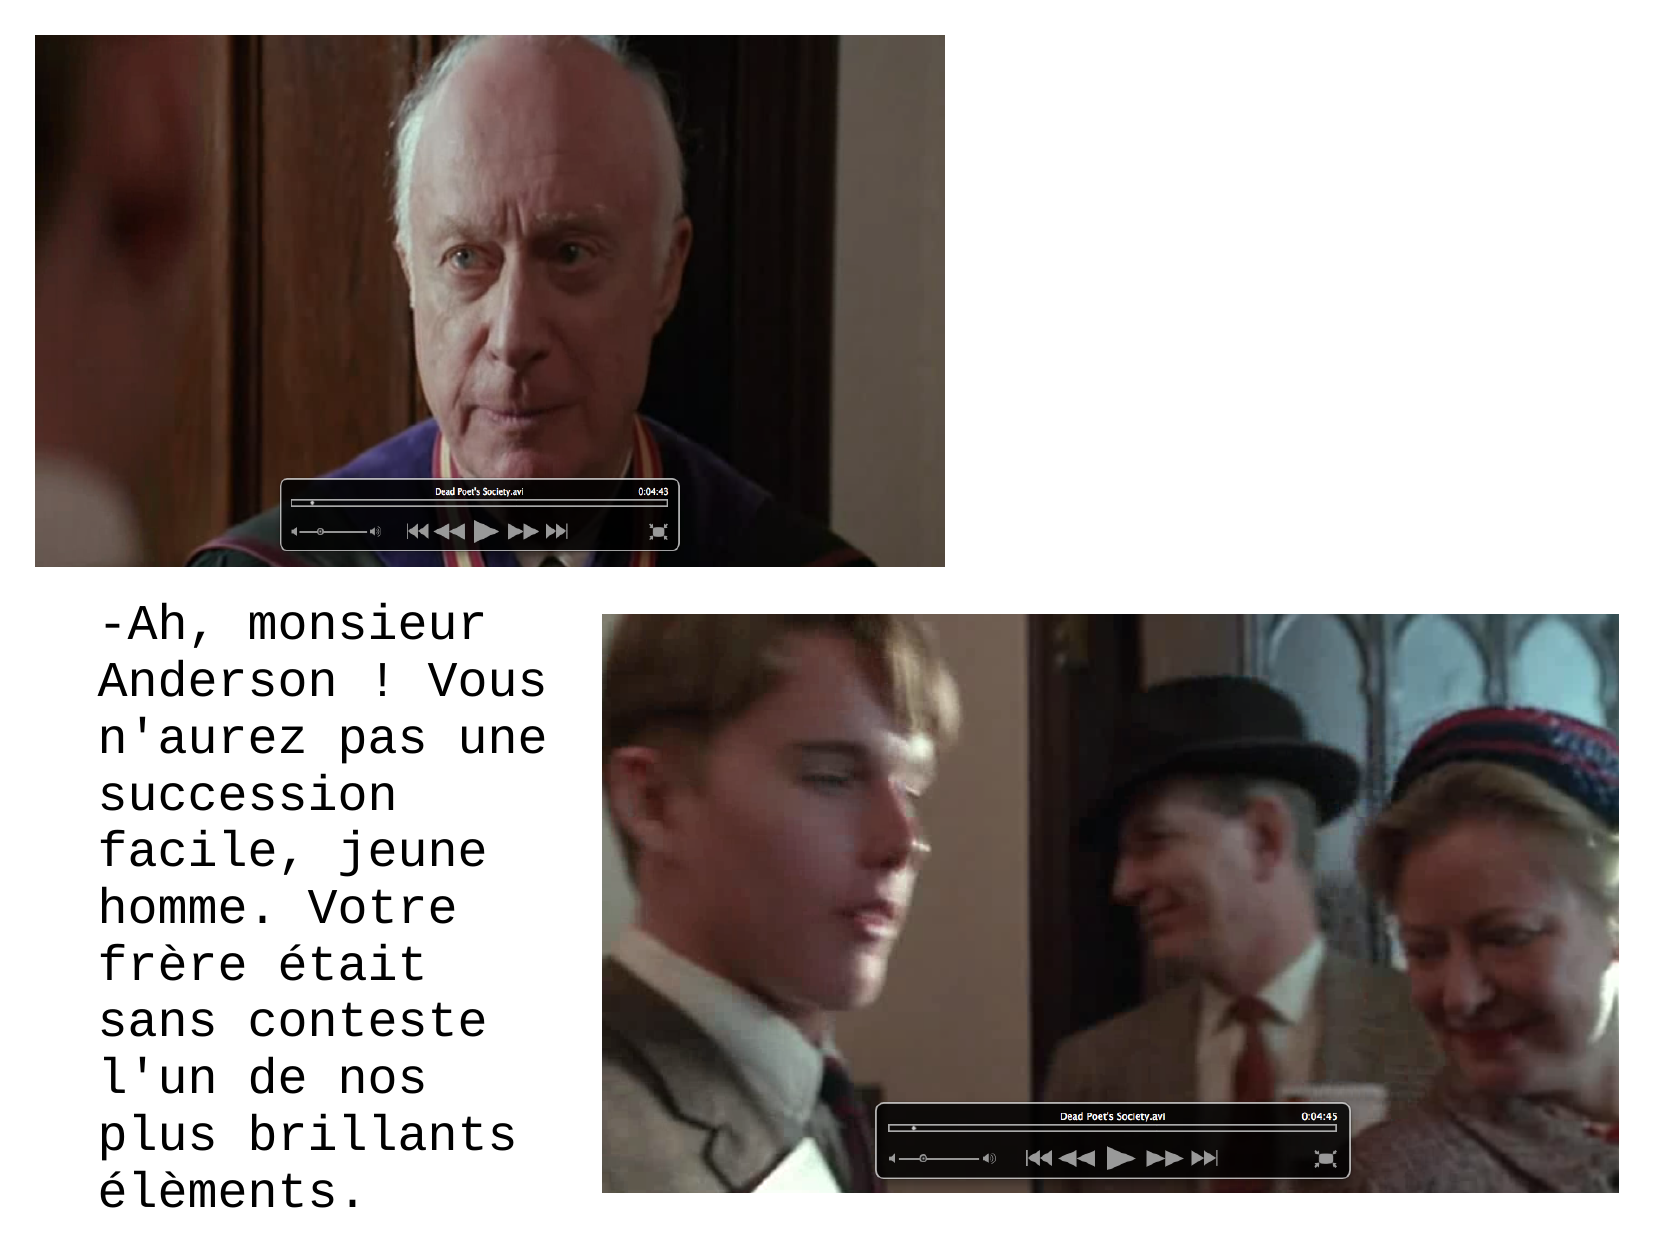

-Ah, monsieur Anderson ! Vous n'aurez pas une succession facile, jeune homme. Votre frère était sans conteste l'un de nos plus brillants élèments.